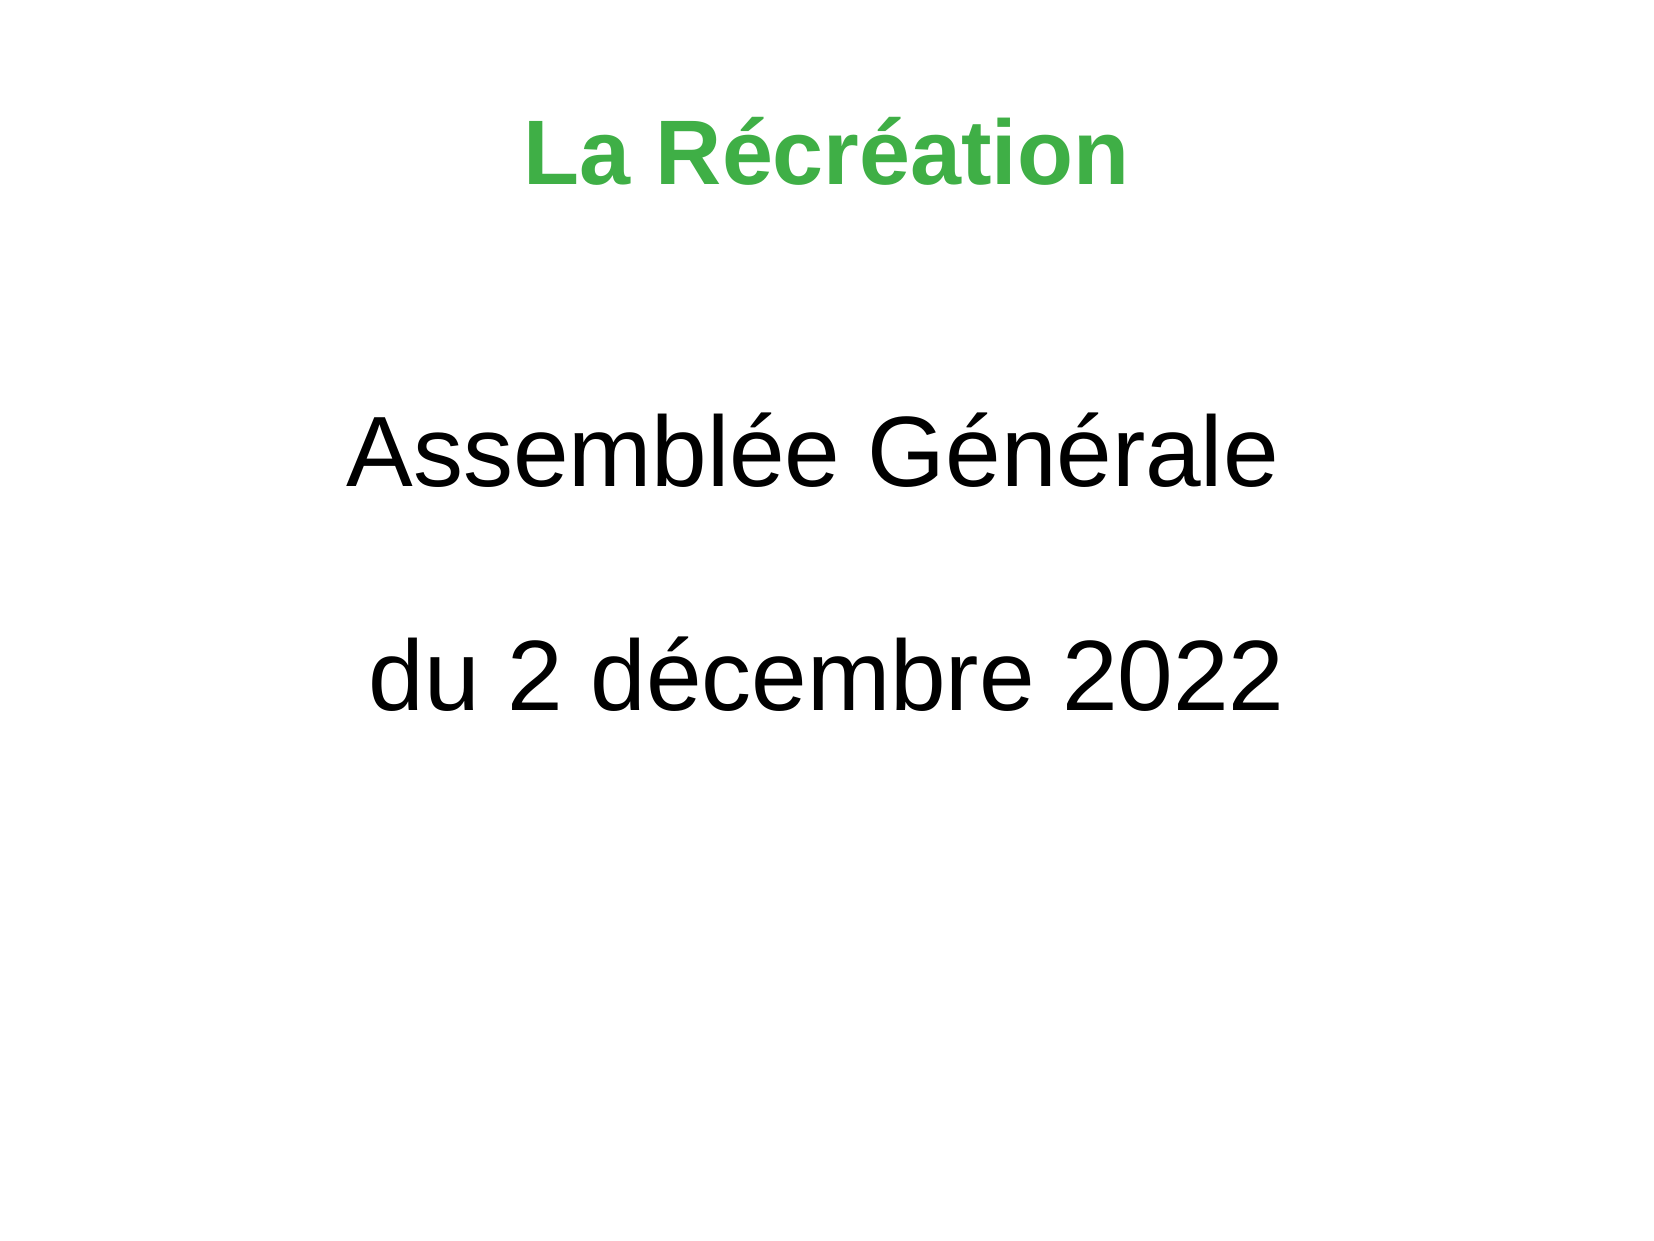

# La Récréation
Assemblée Générale
du 2 décembre 2022